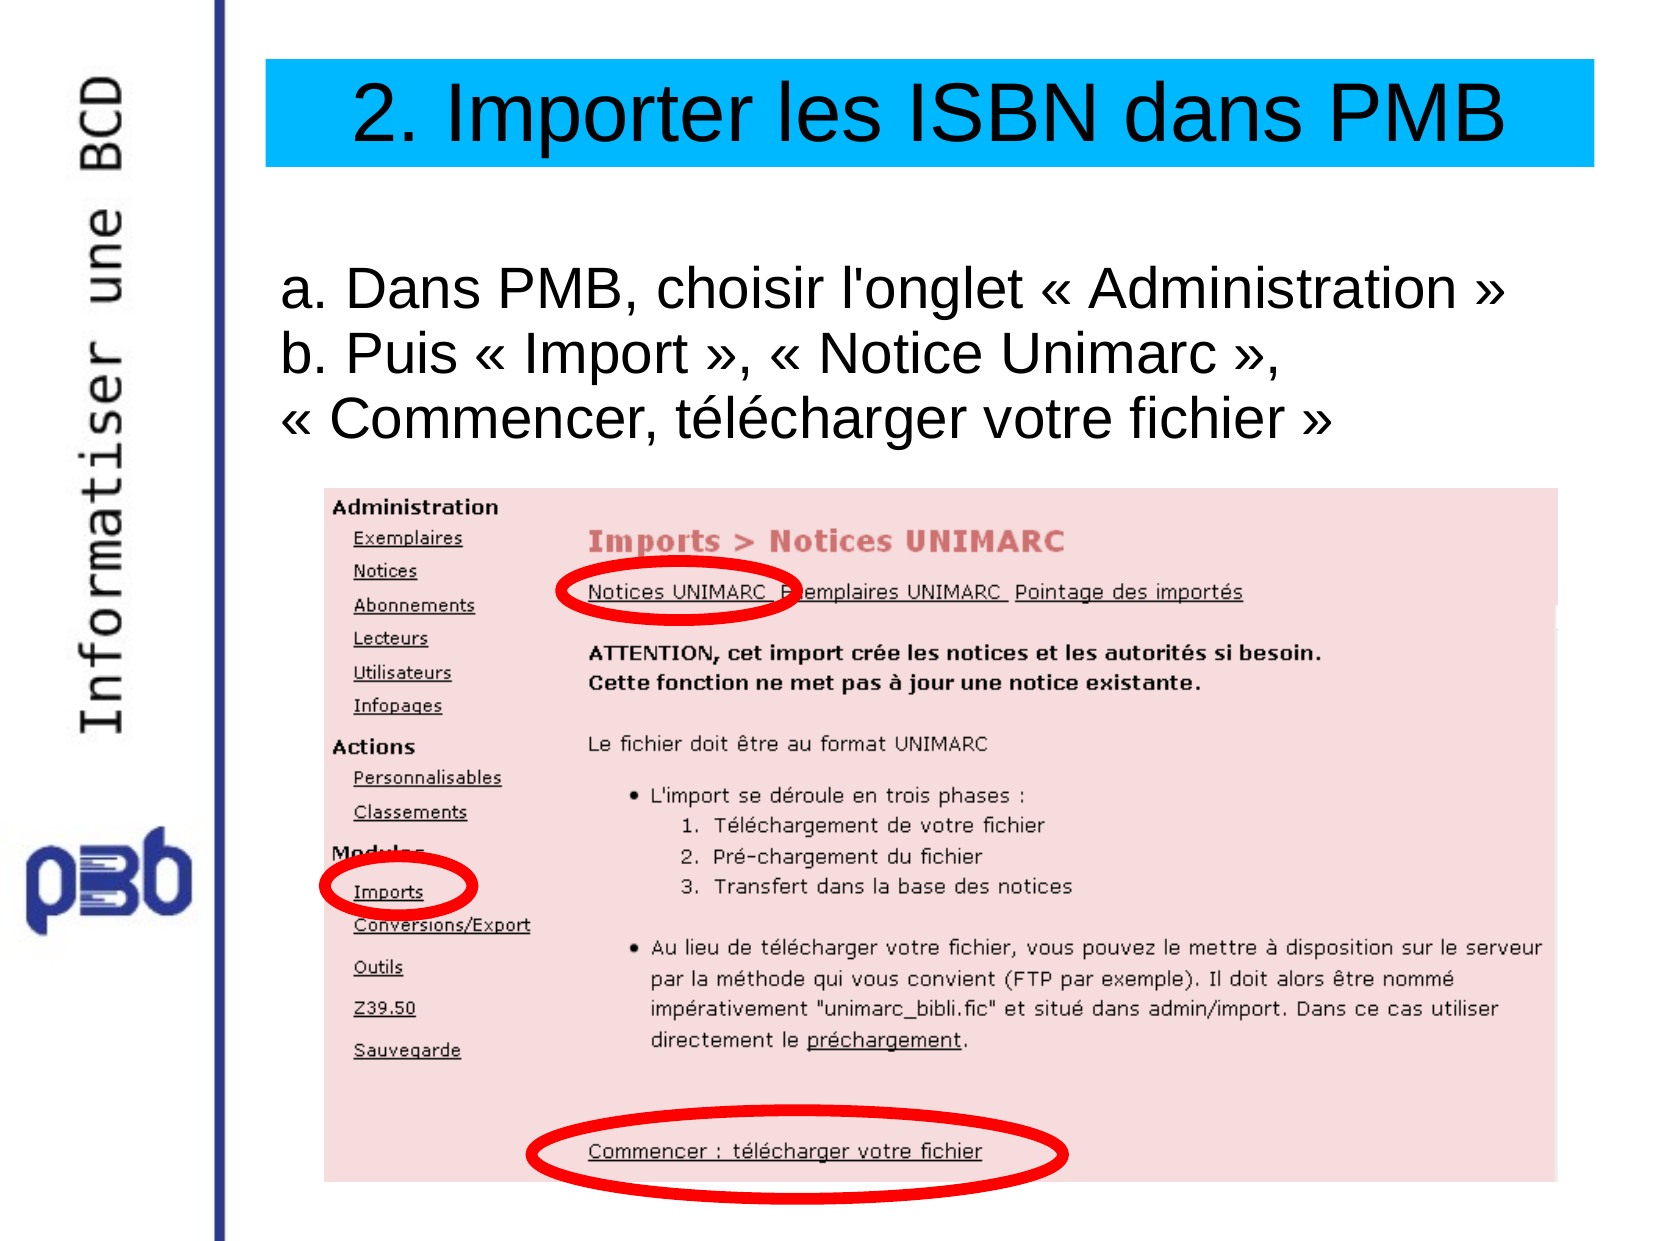

2. Importer les ISBN dans PMB
a. Dans PMB, choisir l'onglet « Administration »
b. Puis « Import », « Notice Unimarc », « Commencer, télécharger votre fichier »